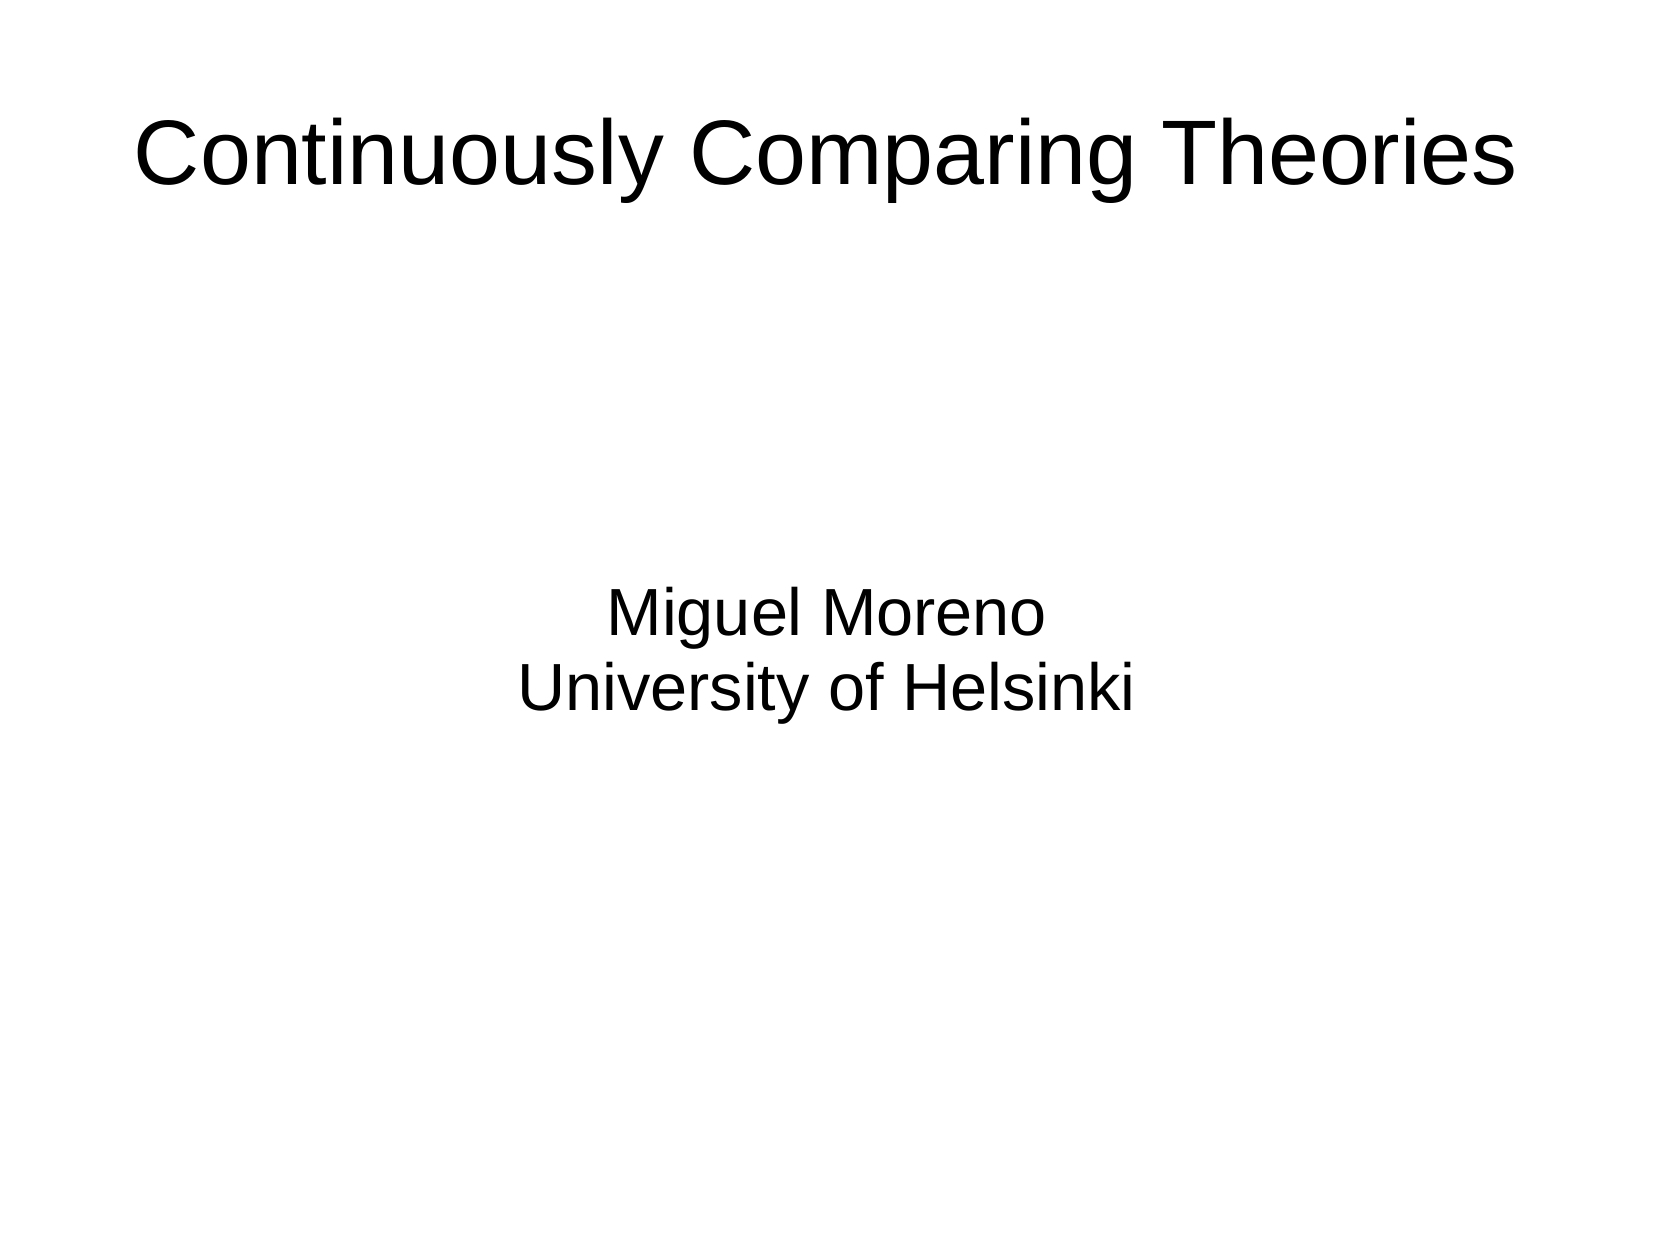

# Continuously Comparing Theories
Miguel Moreno
University of Helsinki